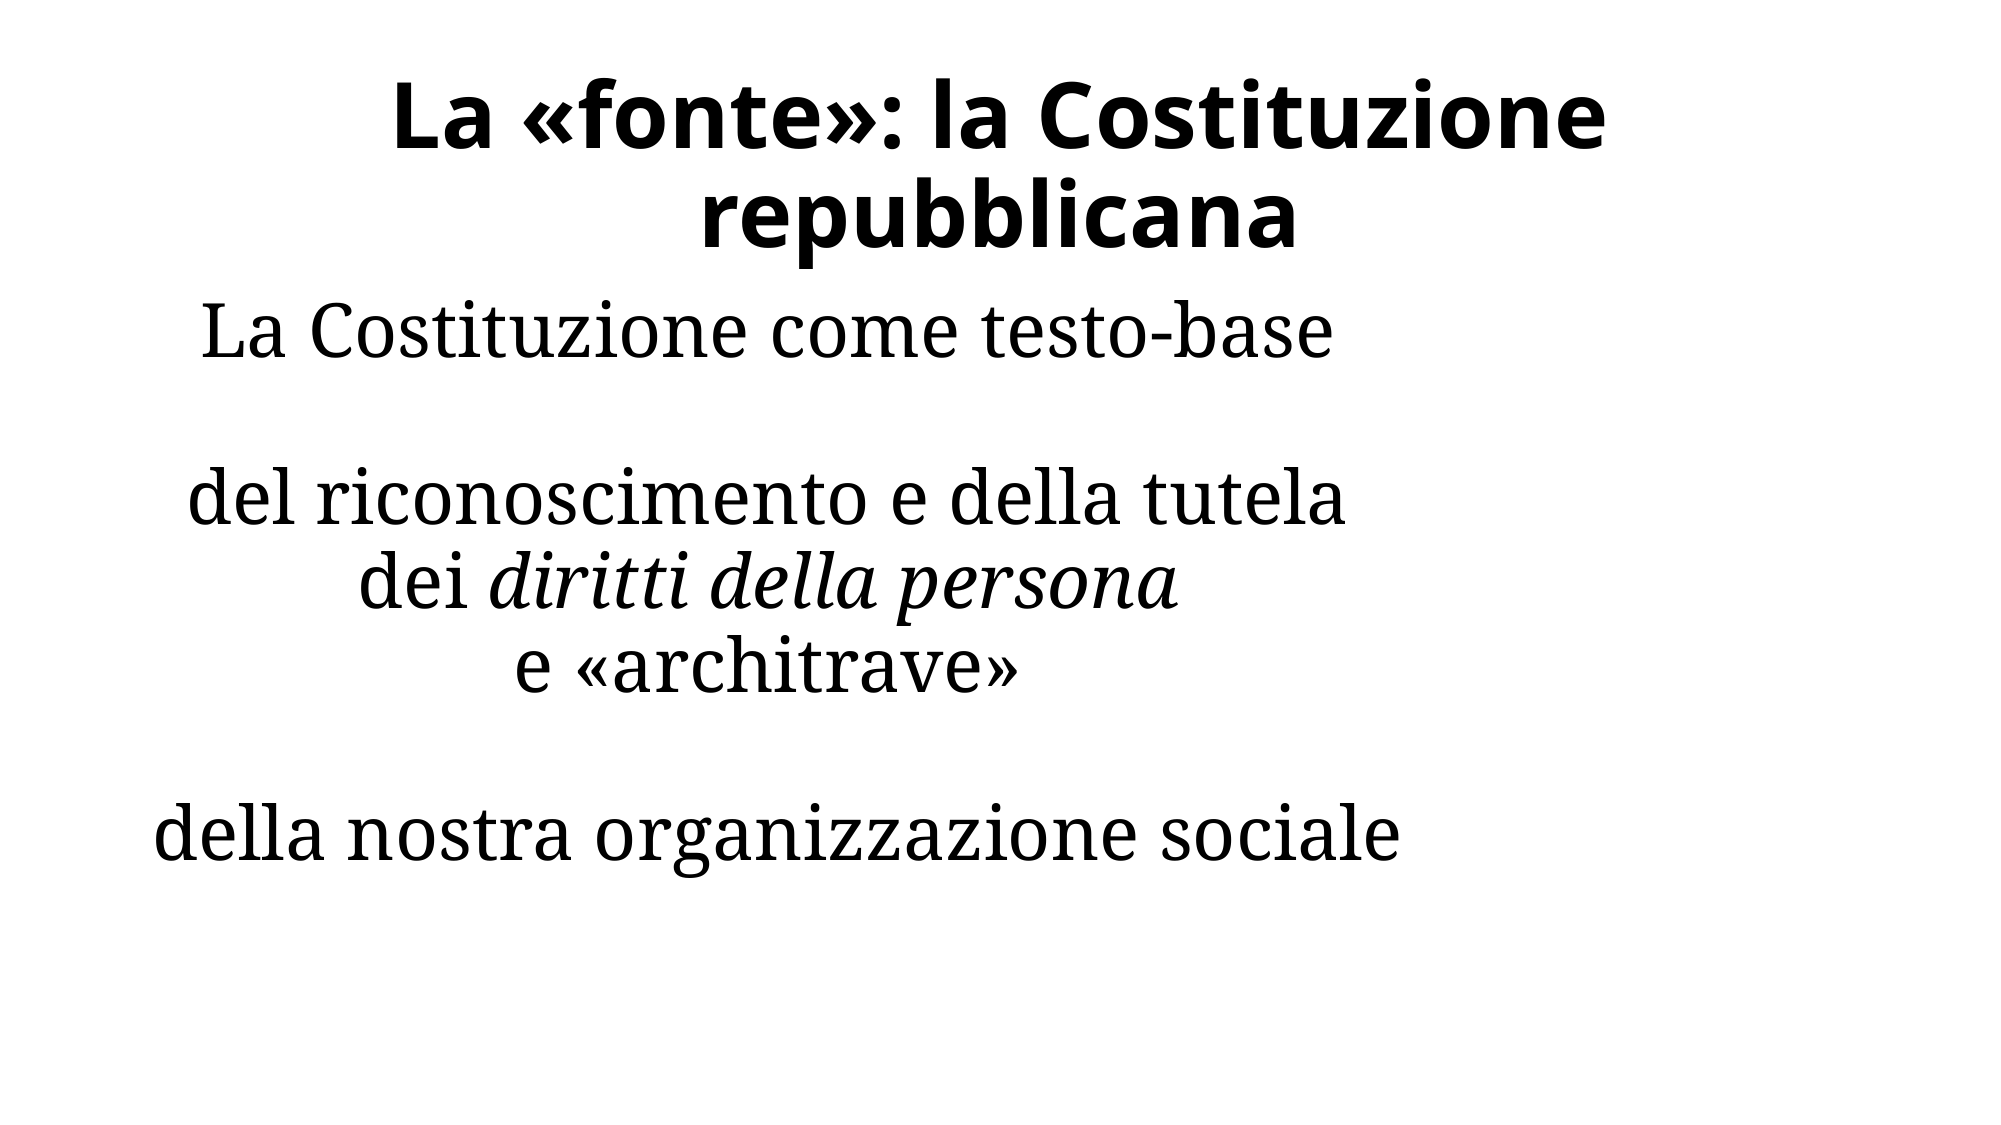

# La «fonte»: la Costituzione repubblicana
La Costituzione come testo-base
del riconoscimento e della tutela
dei diritti della persona
e «architrave»
della nostra organizzazione sociale